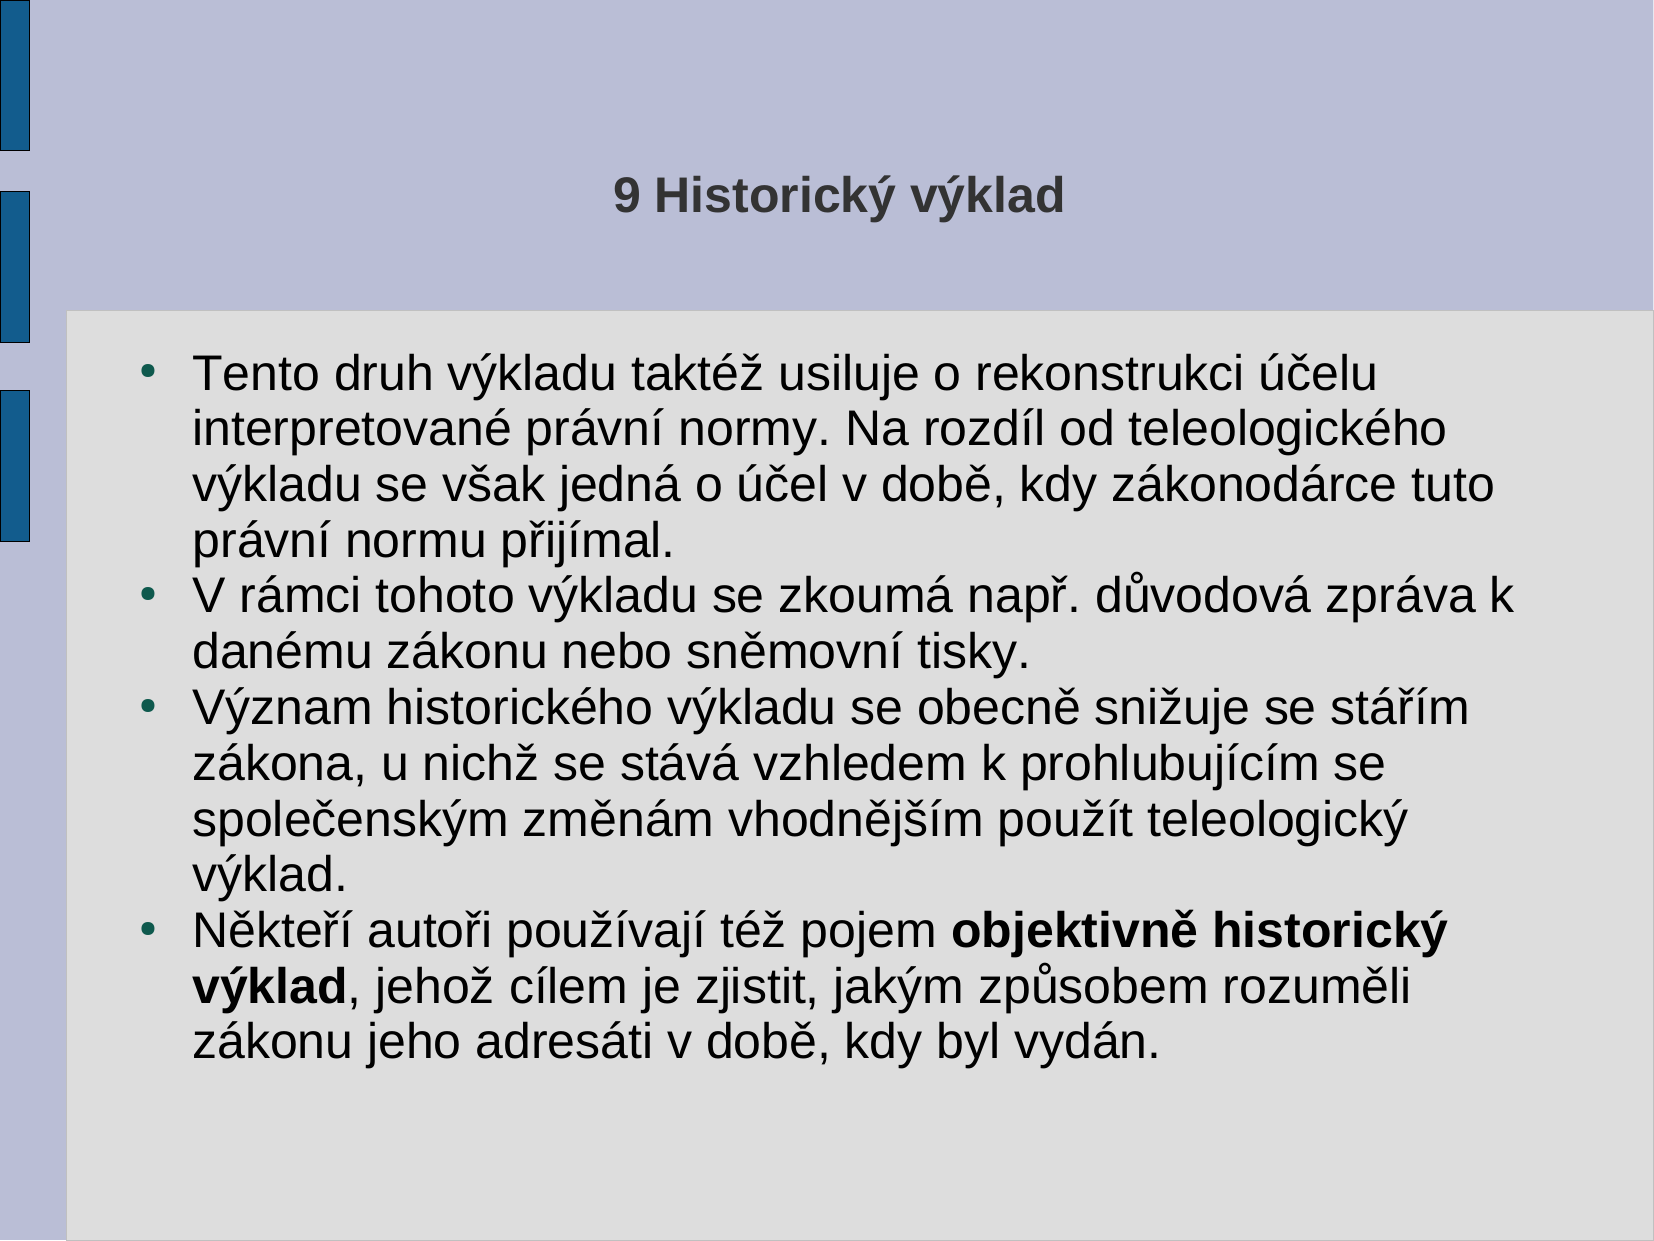

# 9 Historický výklad
Tento druh výkladu taktéž usiluje o rekonstrukci účelu interpretované právní normy. Na rozdíl od teleologického výkladu se však jedná o účel v době, kdy zákonodárce tuto právní normu přijímal.
V rámci tohoto výkladu se zkoumá např. důvodová zpráva k danému zákonu nebo sněmovní tisky.
Význam historického výkladu se obecně snižuje se stářím zákona, u nichž se stává vzhledem k prohlubujícím se společenským změnám vhodnějším použít teleologický výklad.
Někteří autoři používají též pojem objektivně historický výklad, jehož cílem je zjistit, jakým způsobem rozuměli zákonu jeho adresáti v době, kdy byl vydán.